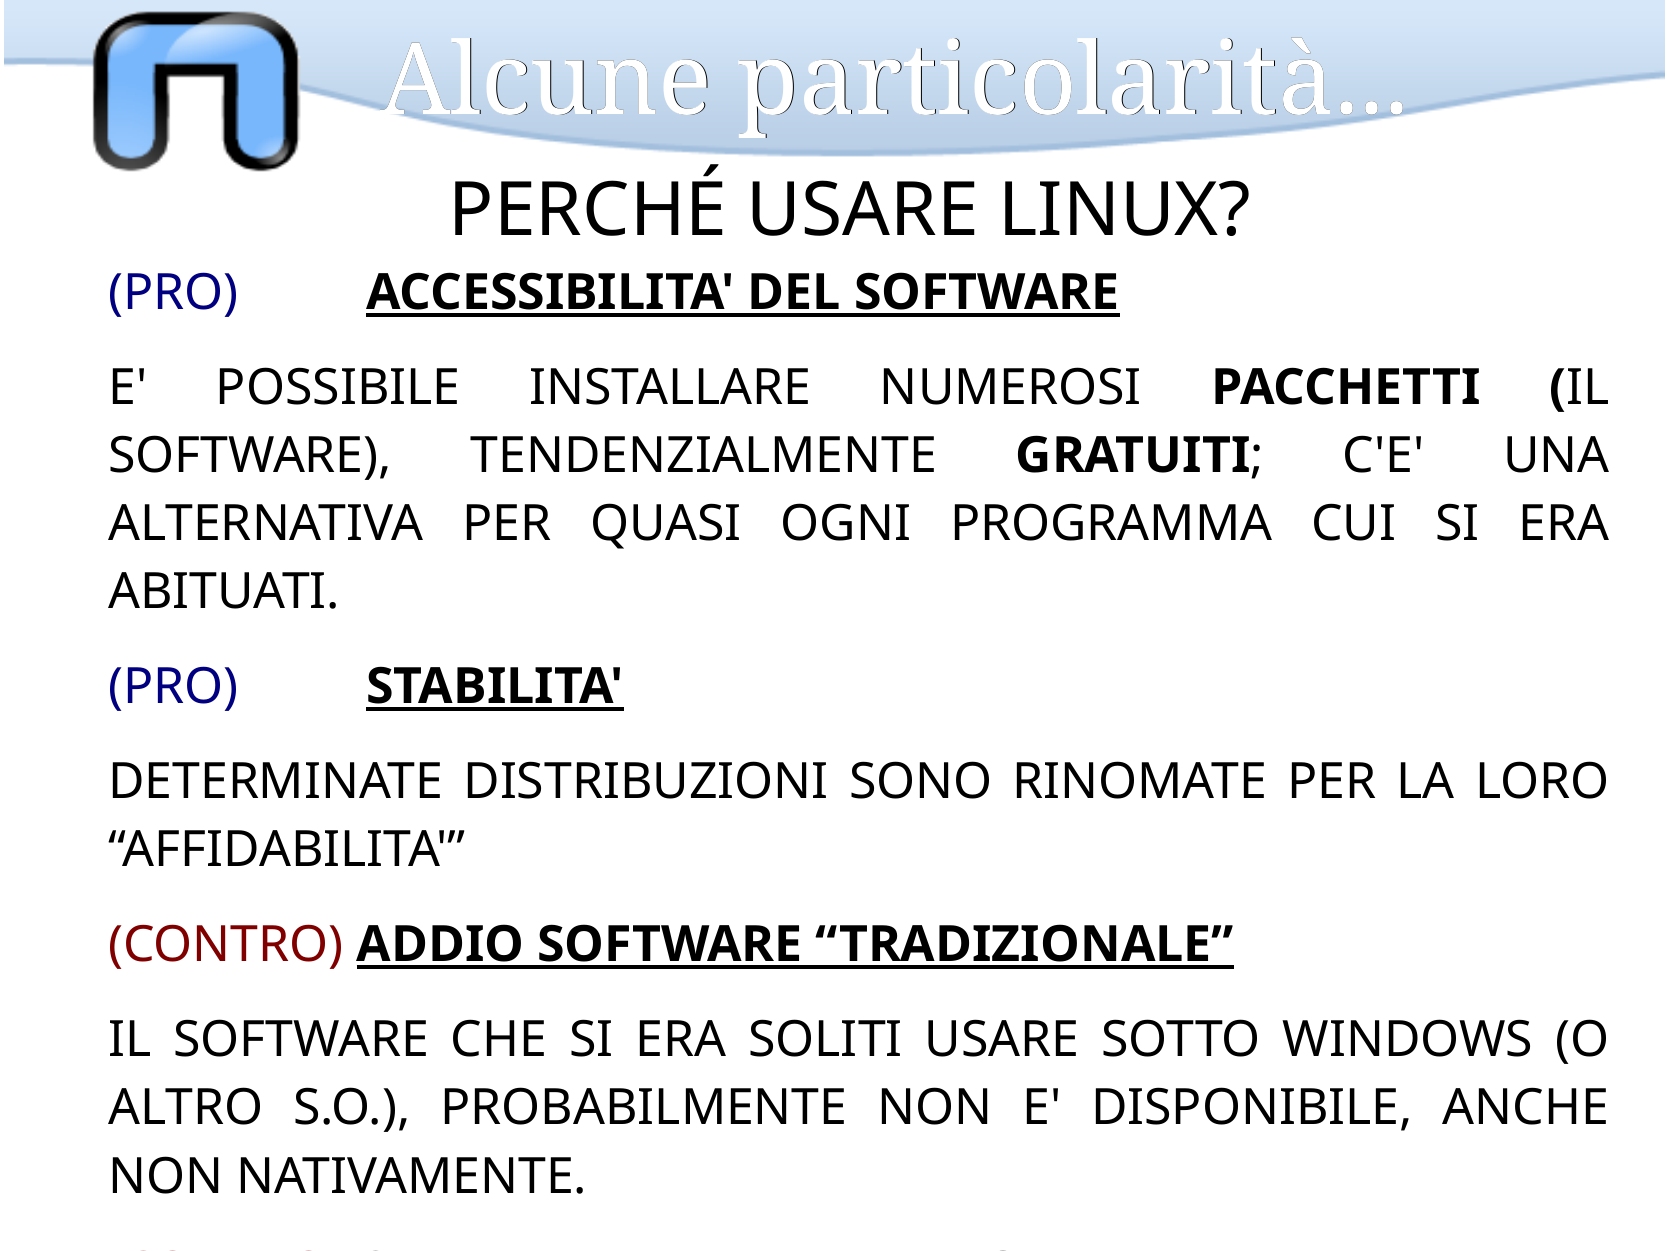

Alcune particolarità...
# PERCHÉ USARE LINUX?
(PRO) 	 ACCESSIBILITA' DEL SOFTWARE
E' POSSIBILE INSTALLARE NUMEROSI PACCHETTI (IL SOFTWARE), TENDENZIALMENTE GRATUITI; C'E' UNA ALTERNATIVA PER QUASI OGNI PROGRAMMA CUI SI ERA ABITUATI.
(PRO) 	 STABILITA'
DETERMINATE DISTRIBUZIONI SONO RINOMATE PER LA LORO “AFFIDABILITA'”
(CONTRO) ADDIO SOFTWARE “TRADIZIONALE”
IL SOFTWARE CHE SI ERA SOLITI USARE SOTTO WINDOWS (O ALTRO S.O.), PROBABILMENTE NON E' DISPONIBILE, ANCHE NON NATIVAMENTE.
(CONTRO) CURVA D'APPRENDIMENTO